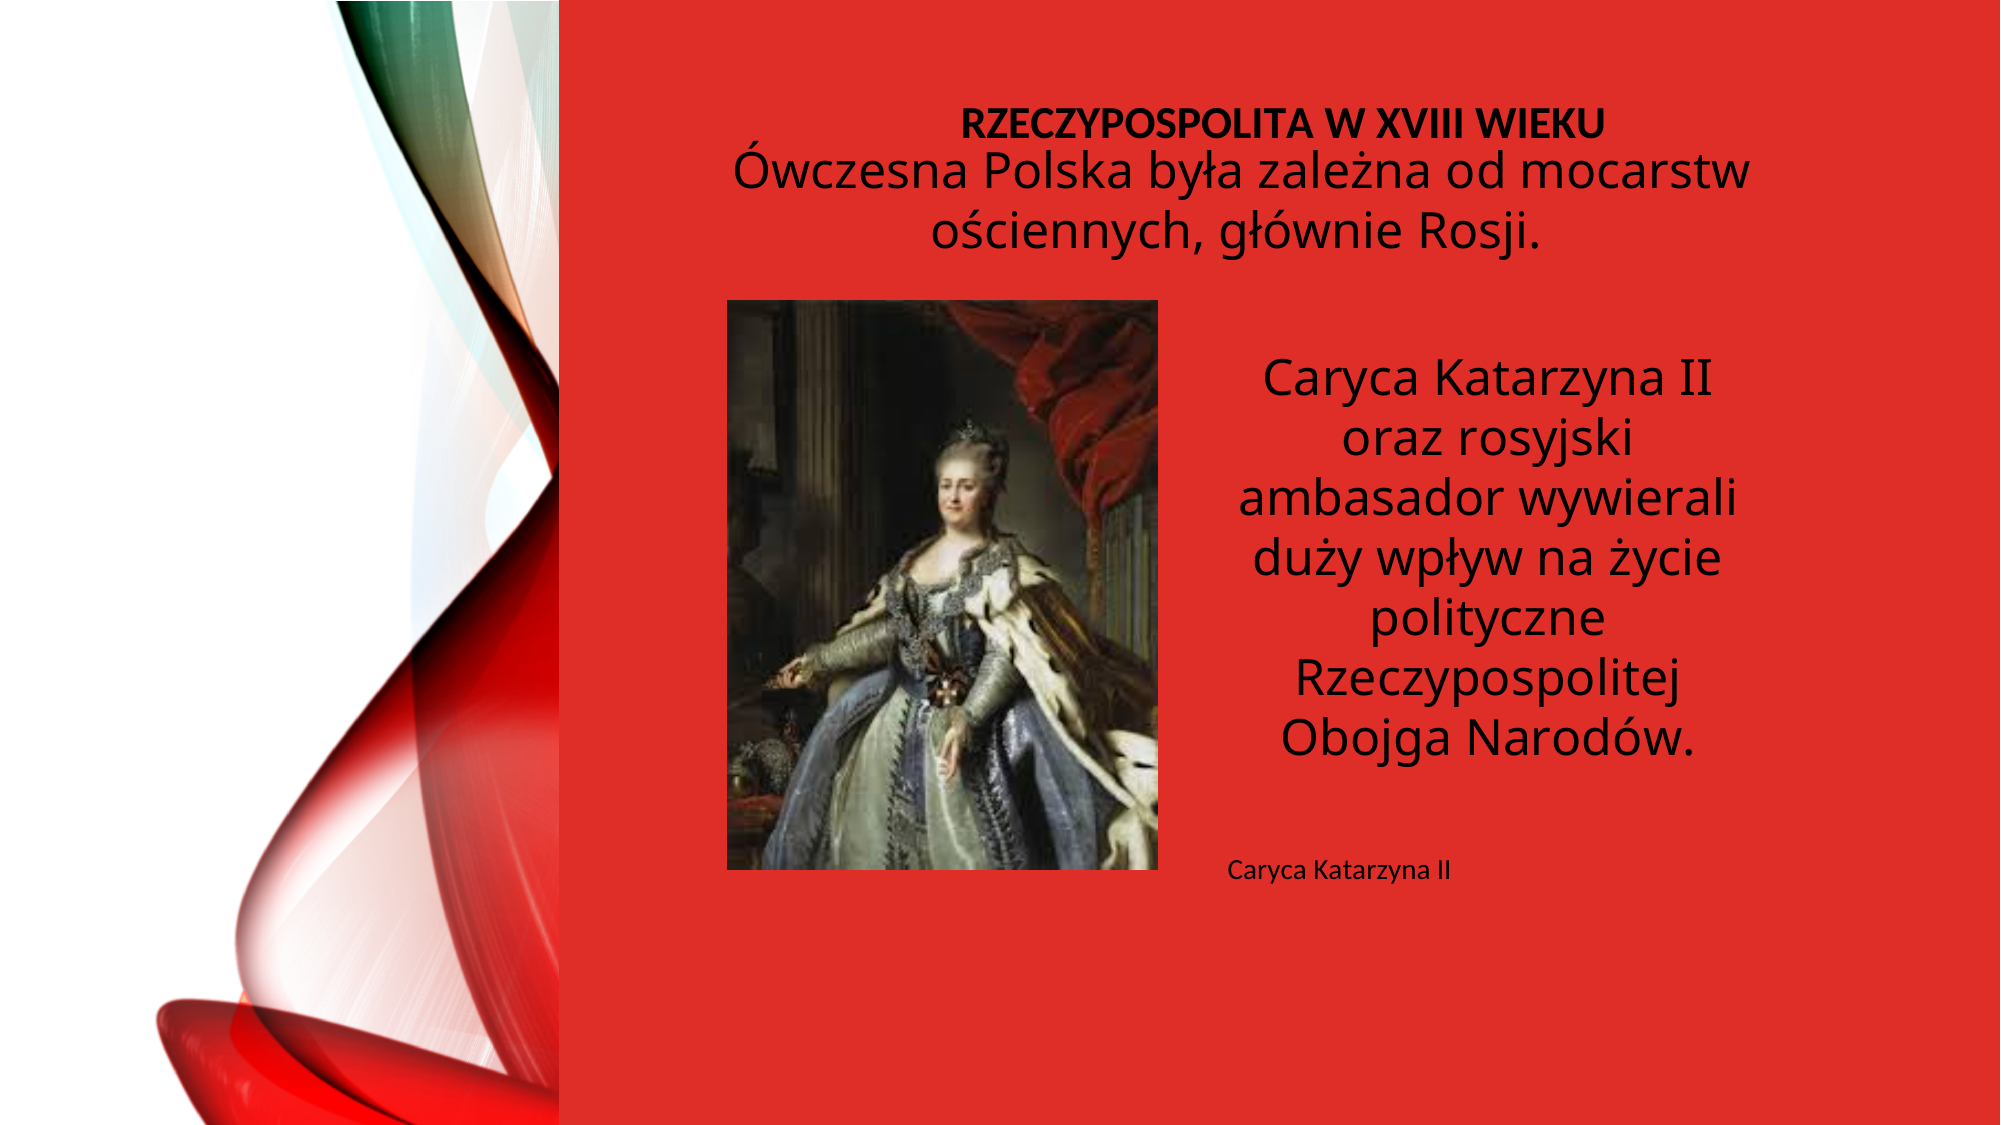

RZECZYPOSPOLITA W XVIII WIEKU
 Ówczesna Polska była zależna od mocarstw ościennych, głównie Rosji.
Caryca Katarzyna II oraz rosyjski ambasador wywierali duży wpływ na życie polityczne Rzeczypospolitej Obojga Narodów.
 Caryca Katarzyna II